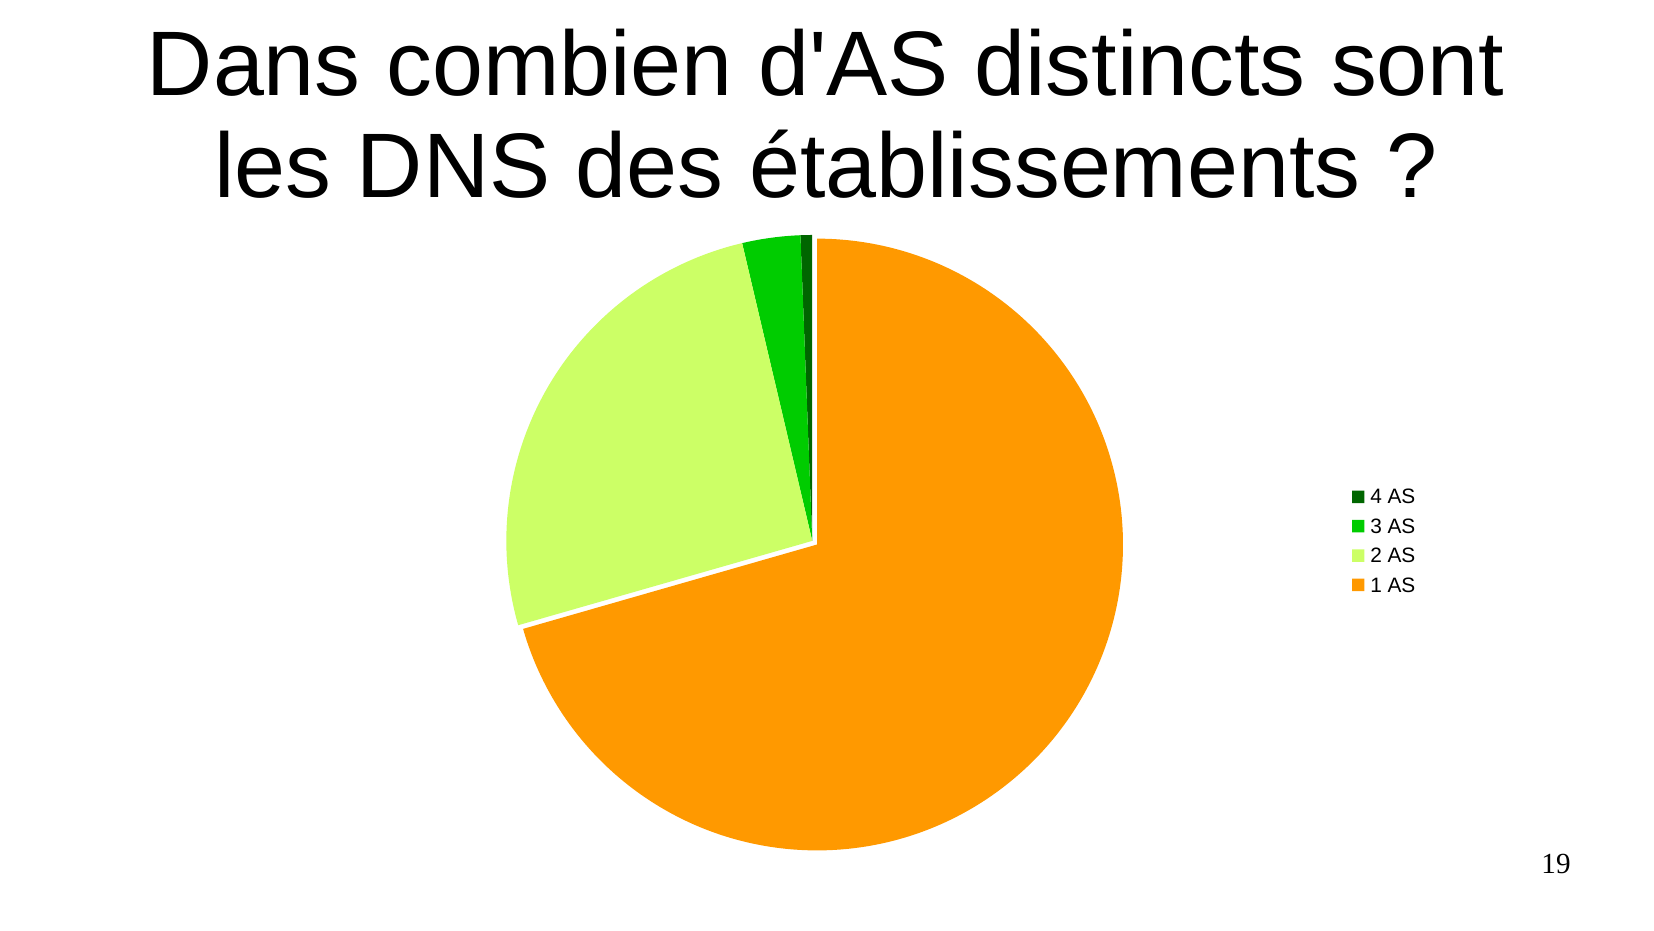

# Dans combien d'AS distincts sont les DNS des établissements ?
### Chart
| Category | Nombre d’établissements |
|---|---|
| 4 AS | 1.0 |
| 3 AS | 5.0 |
| 2 AS | 42.0 |
| 1 AS | 115.0 |19